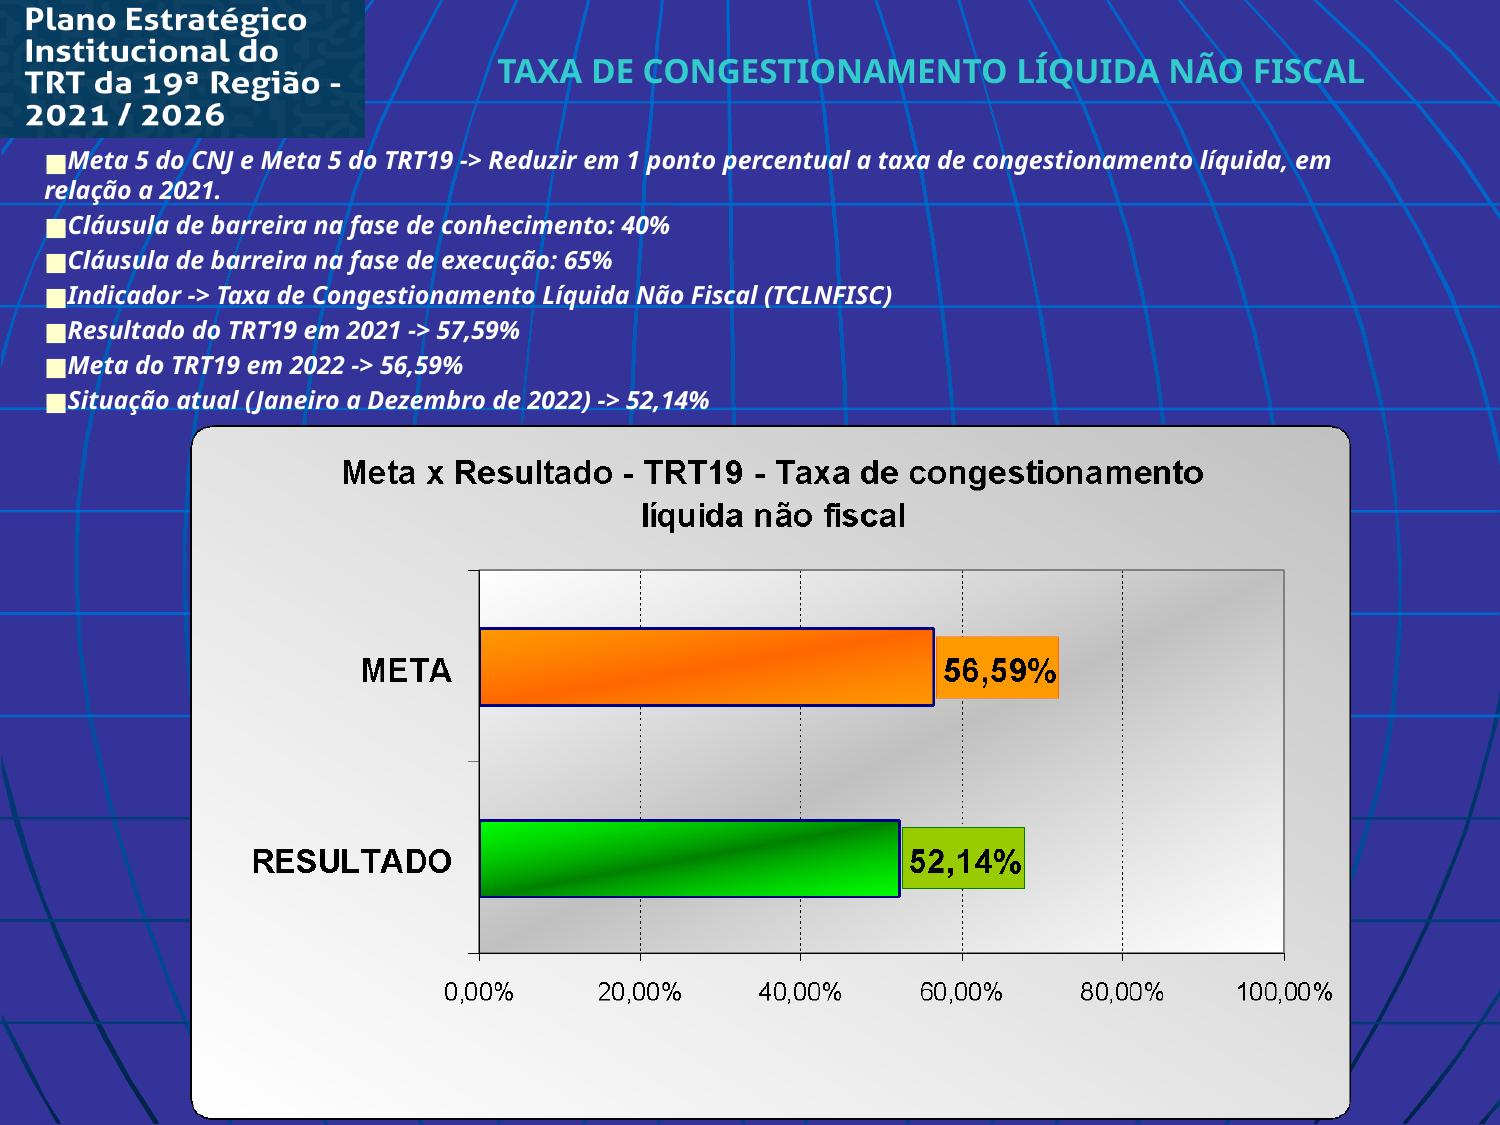

TAXA DE CONGESTIONAMENTO LÍQUIDA NÃO FISCAL
Meta 5 do CNJ e Meta 5 do TRT19 -> Reduzir em 1 ponto percentual a taxa de congestionamento líquida, em relação a 2021.
Cláusula de barreira na fase de conhecimento: 40%
Cláusula de barreira na fase de execução: 65%
Indicador -> Taxa de Congestionamento Líquida Não Fiscal (TCLNFISC)
Resultado do TRT19 em 2021 -> 57,59%
Meta do TRT19 em 2022 -> 56,59%
Situação atual (Janeiro a Dezembro de 2022) -> 52,14%